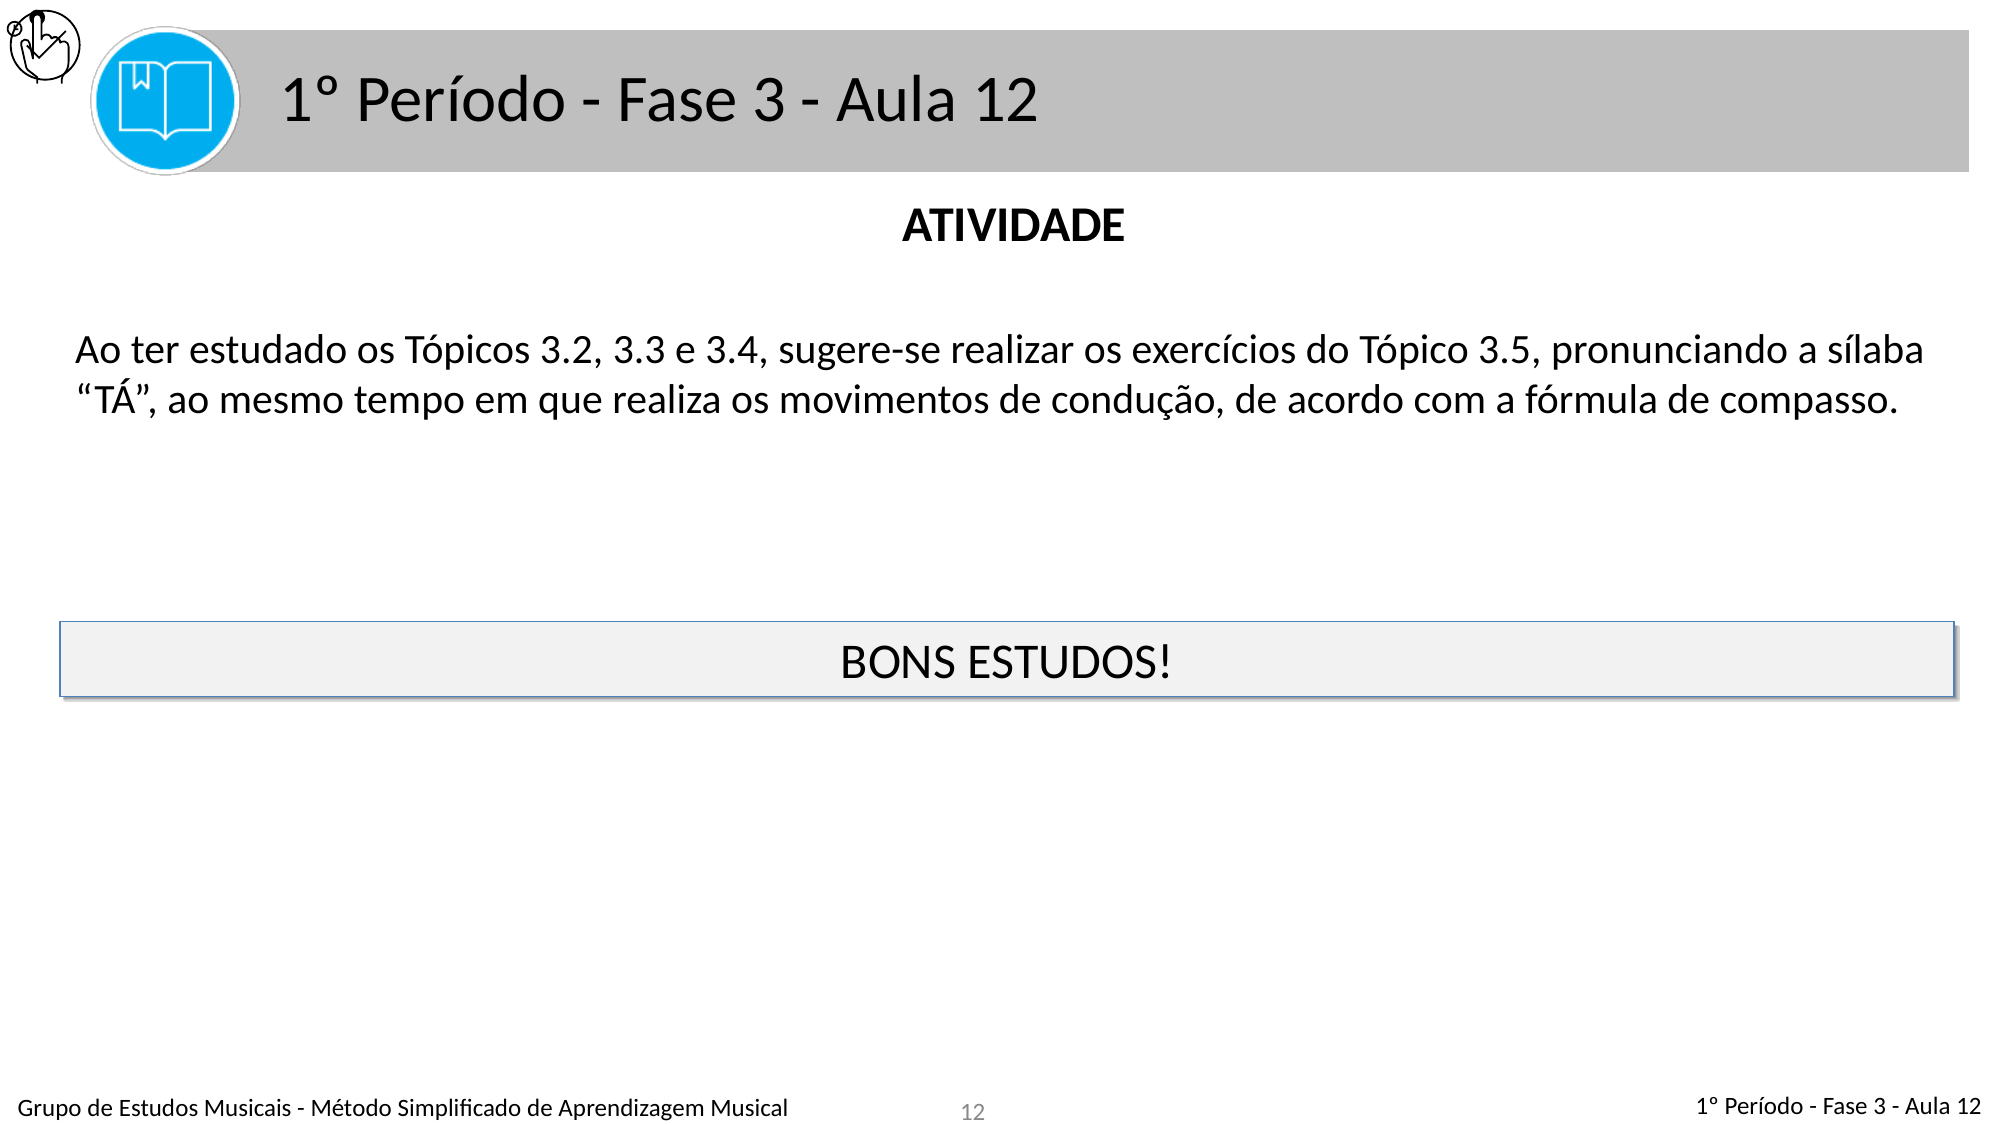

1º Período - Fase 3 - Aula 12
ATIVIDADE
Ao ter estudado os Tópicos 3.2, 3.3 e 3.4, sugere-se realizar os exercícios do Tópico 3.5, pronunciando a sílaba “TÁ”, ao mesmo tempo em que realiza os movimentos de condução, de acordo com a fórmula de compasso.
BONS ESTUDOS!
1º Período - Fase 3 - Aula 12
Grupo de Estudos Musicais - Método Simplificado de Aprendizagem Musical